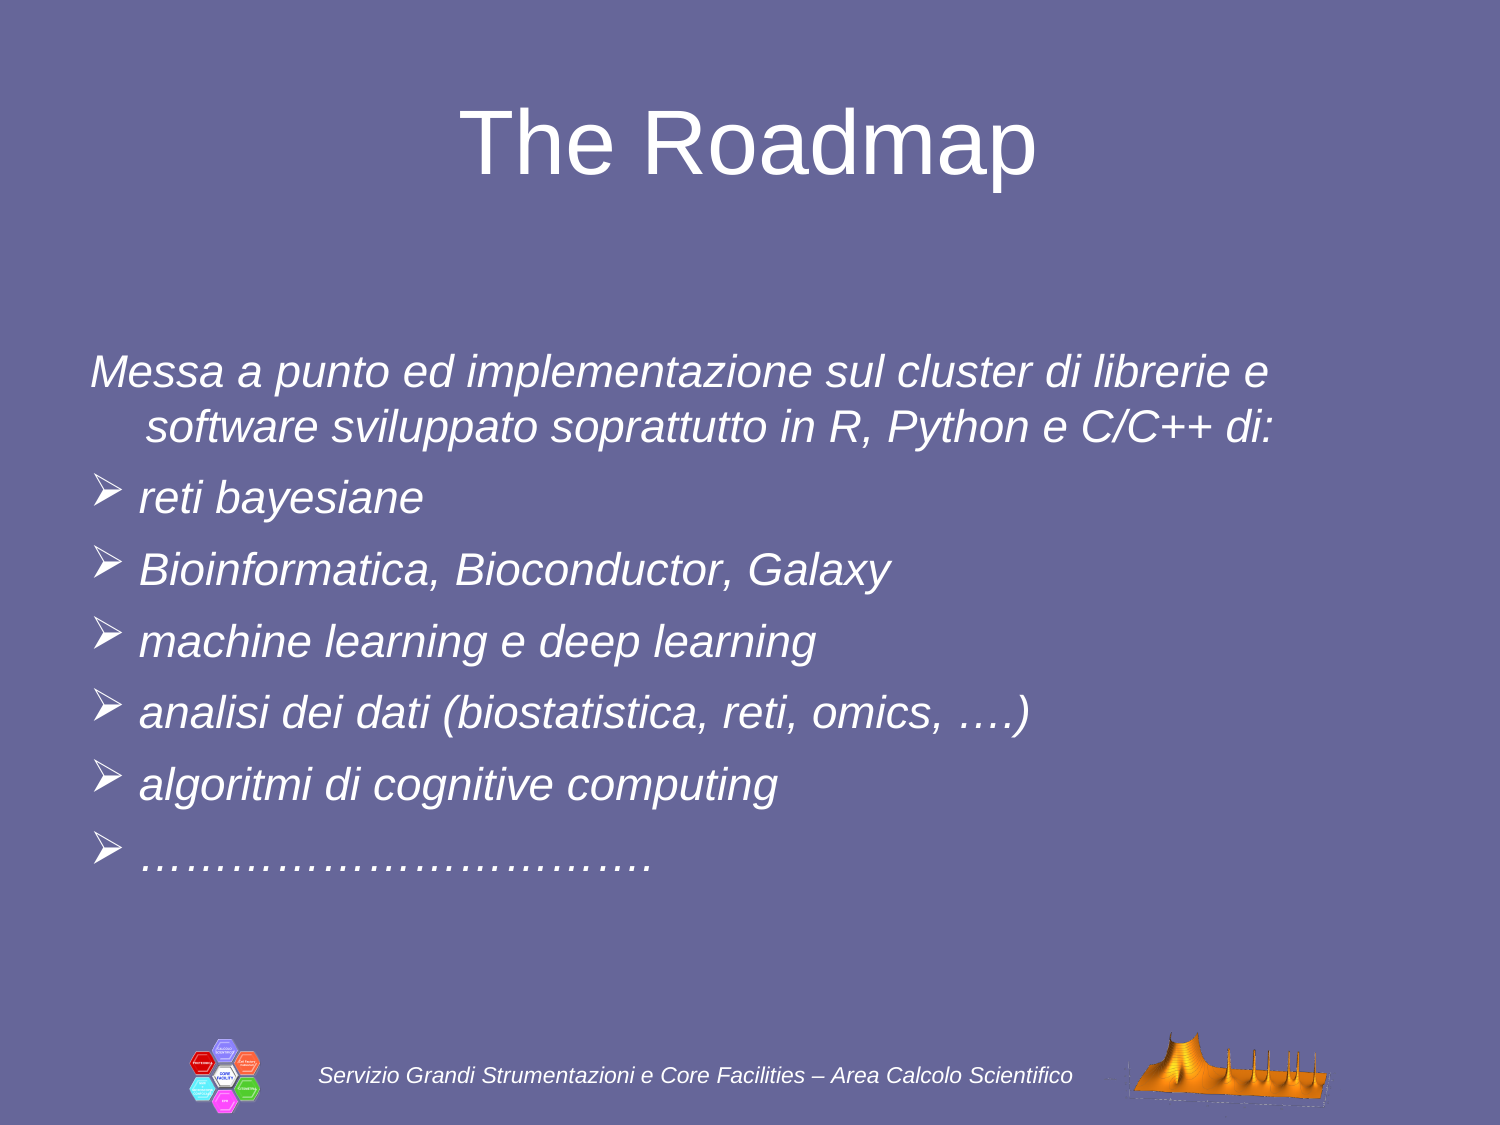

# The Roadmap
Messa a punto ed implementazione sul cluster di librerie e software sviluppato soprattutto in R, Python e C/C++ di:
 reti bayesiane
 Bioinformatica, Bioconductor, Galaxy
 machine learning e deep learning
 analisi dei dati (biostatistica, reti, omics, ….)
 algoritmi di cognitive computing
 …………………………….